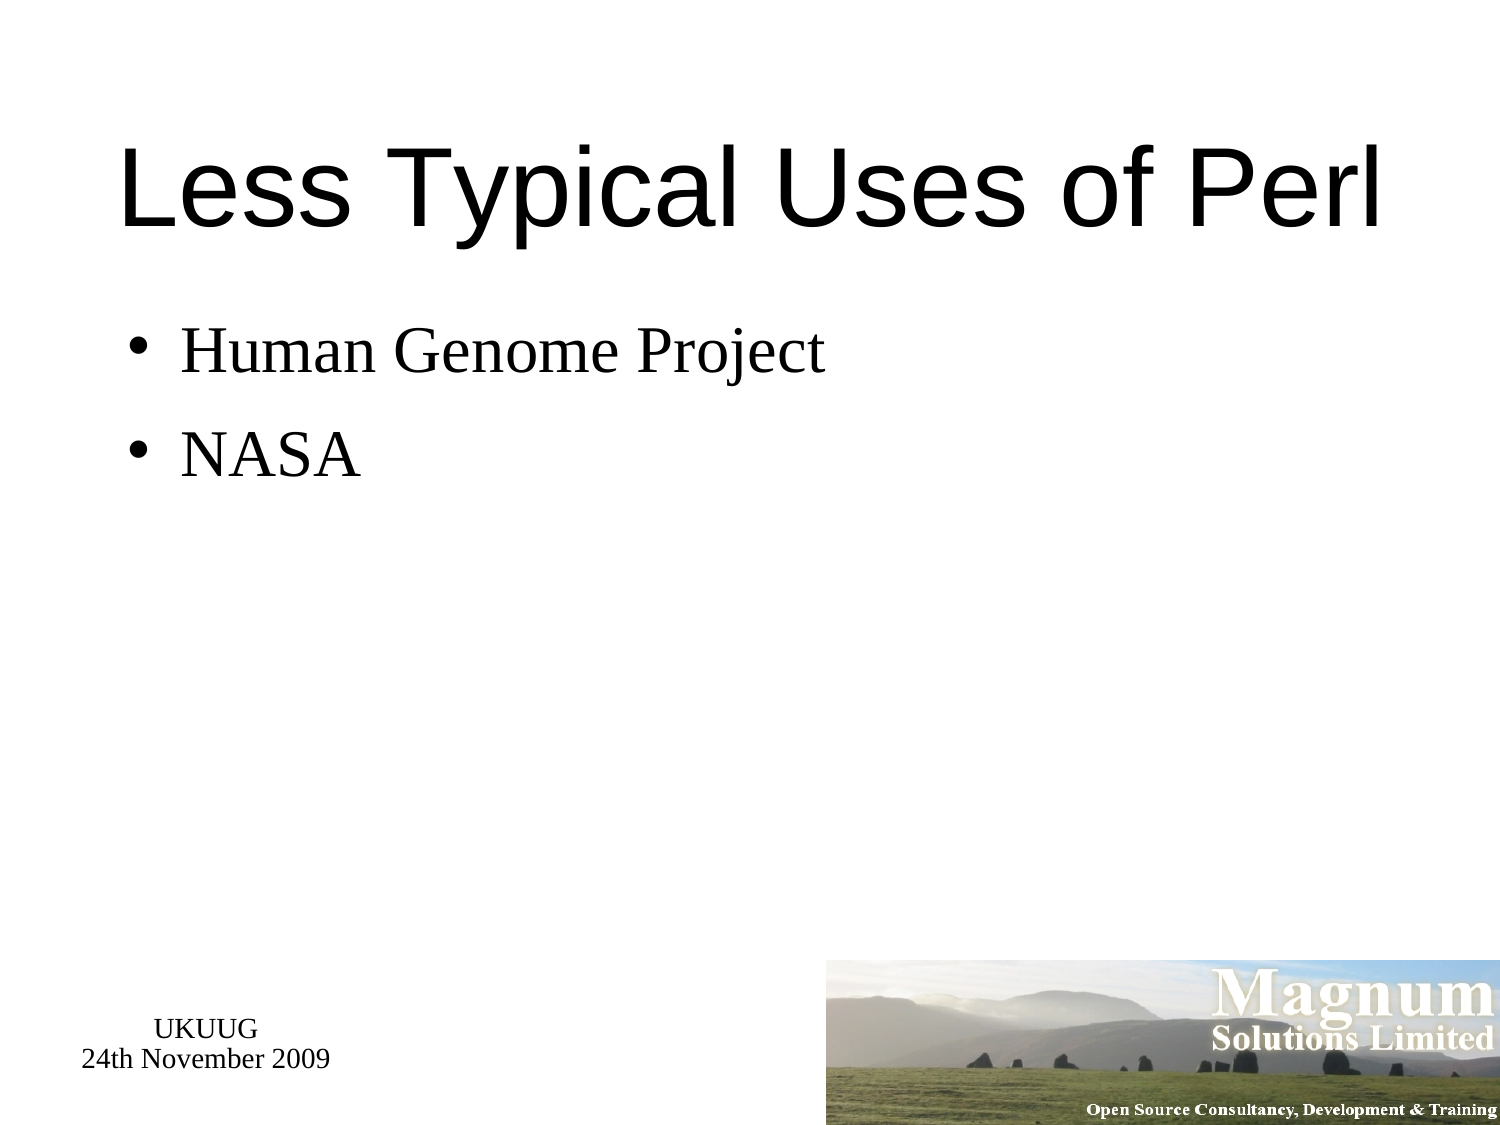

# Less Typical Uses of Perl
Human Genome Project
NASA
9